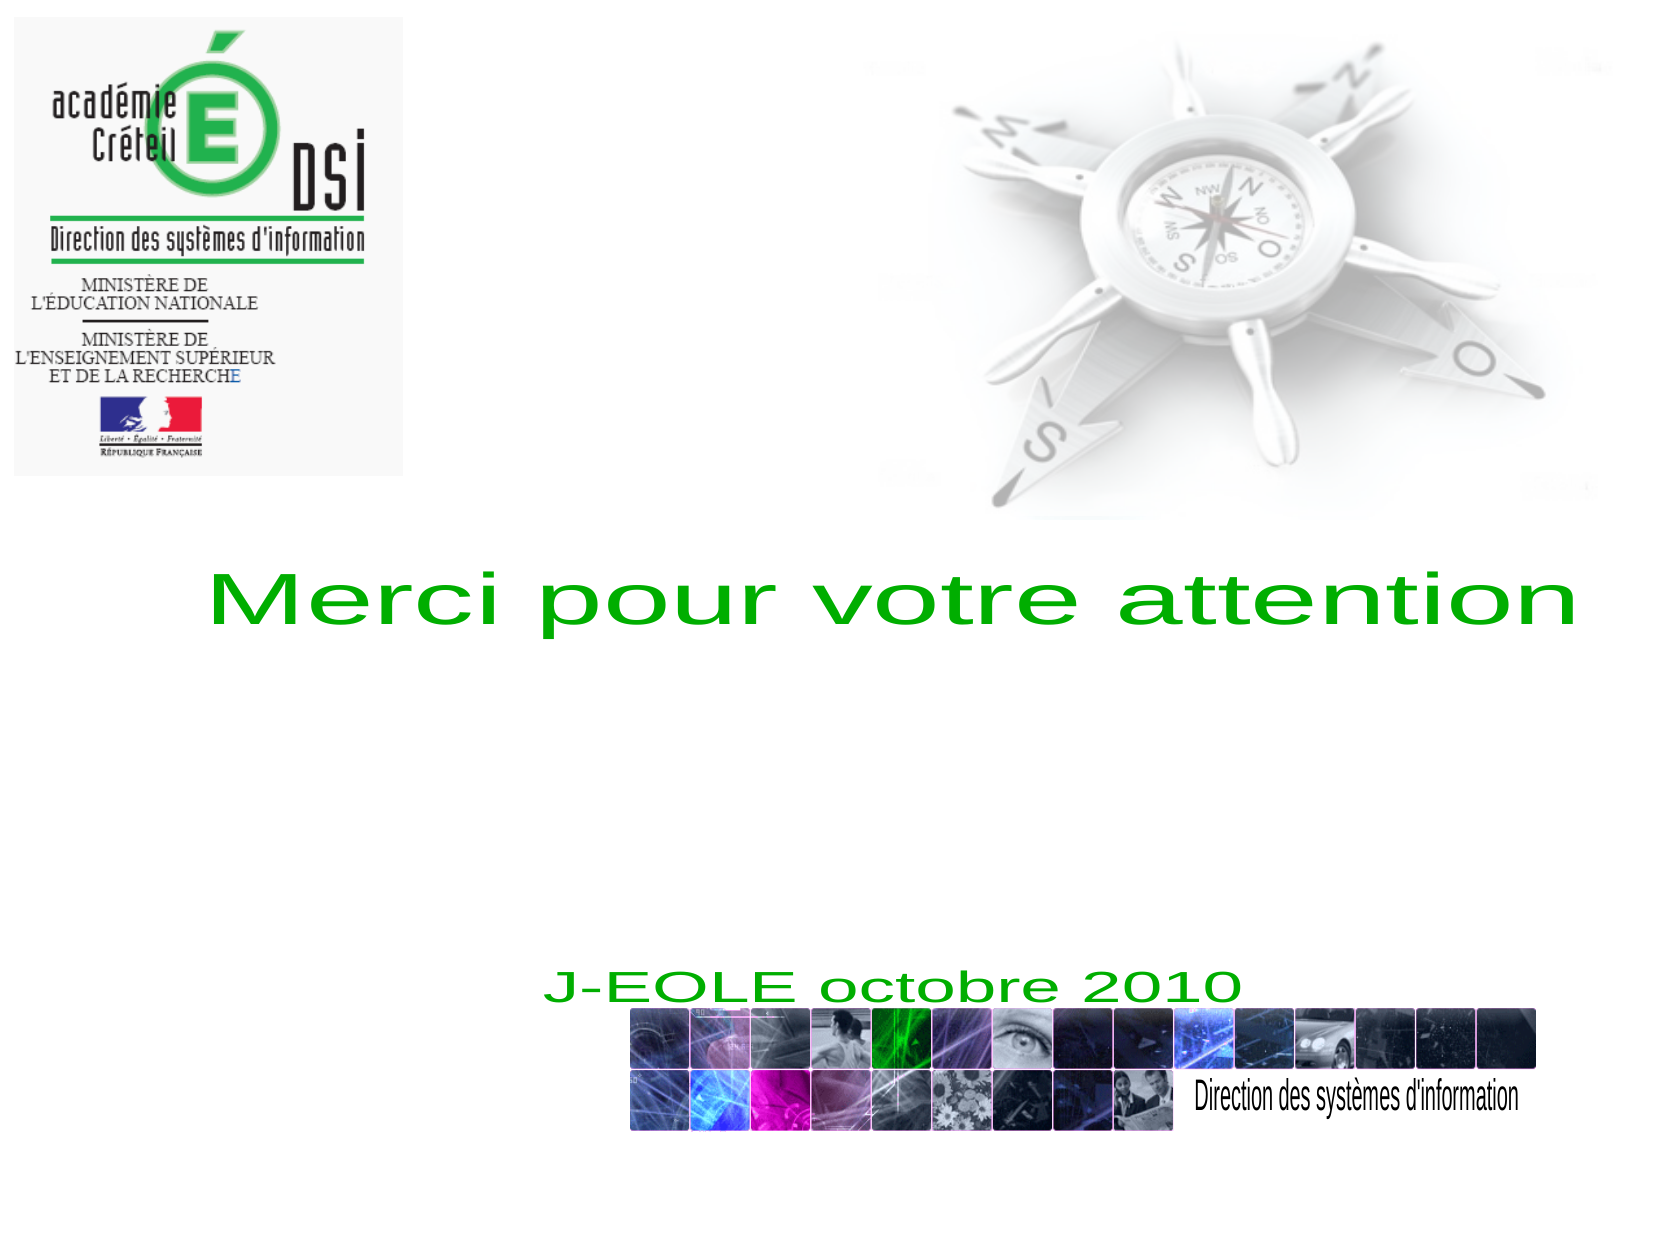

# Merci pour votre attention J-EOLE octobre 2010